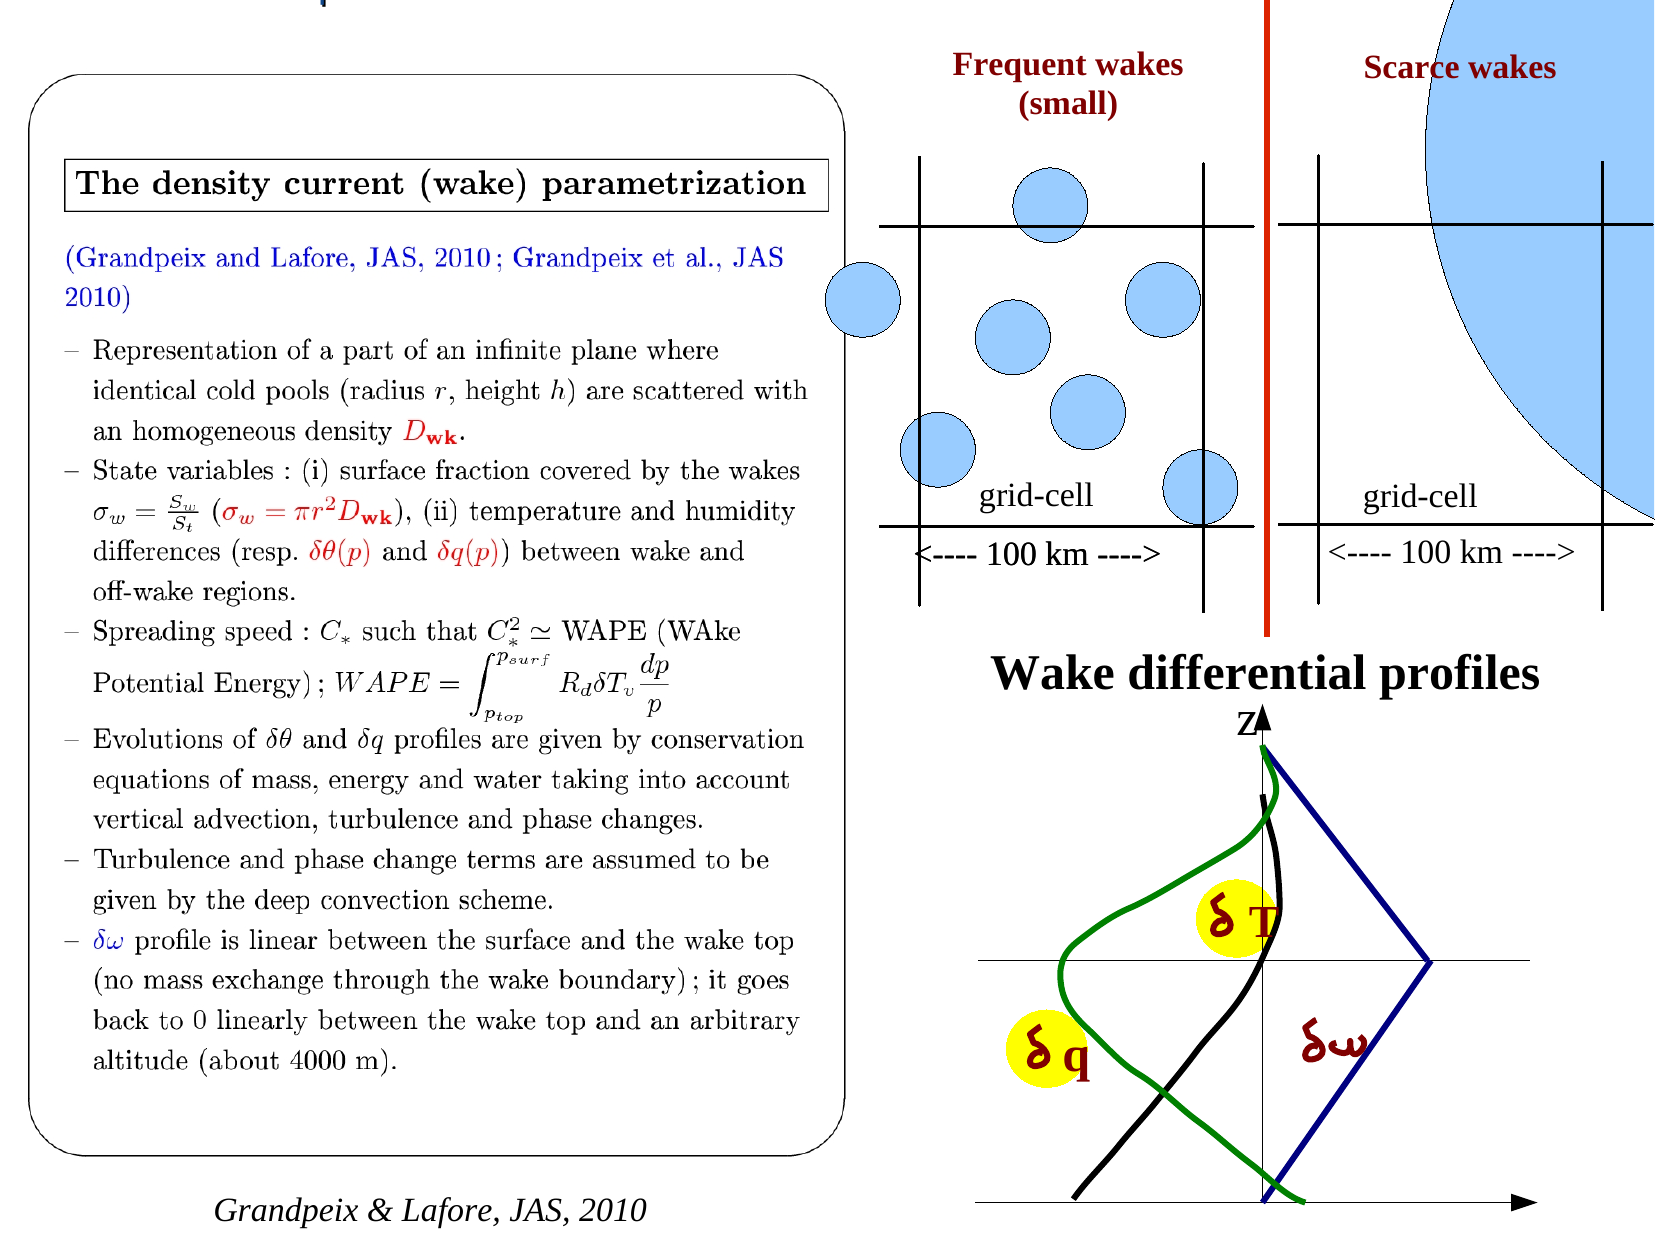

3. La convection profonde
Frequent wakes
(small)
Scarce wakes
grid-cell
grid-cell
<---- 100 km ---->
<---- 100 km ---->
<---- 100 km ---->
Wake differential profiles
z
T
q
Grandpeix & Lafore, JAS, 2010